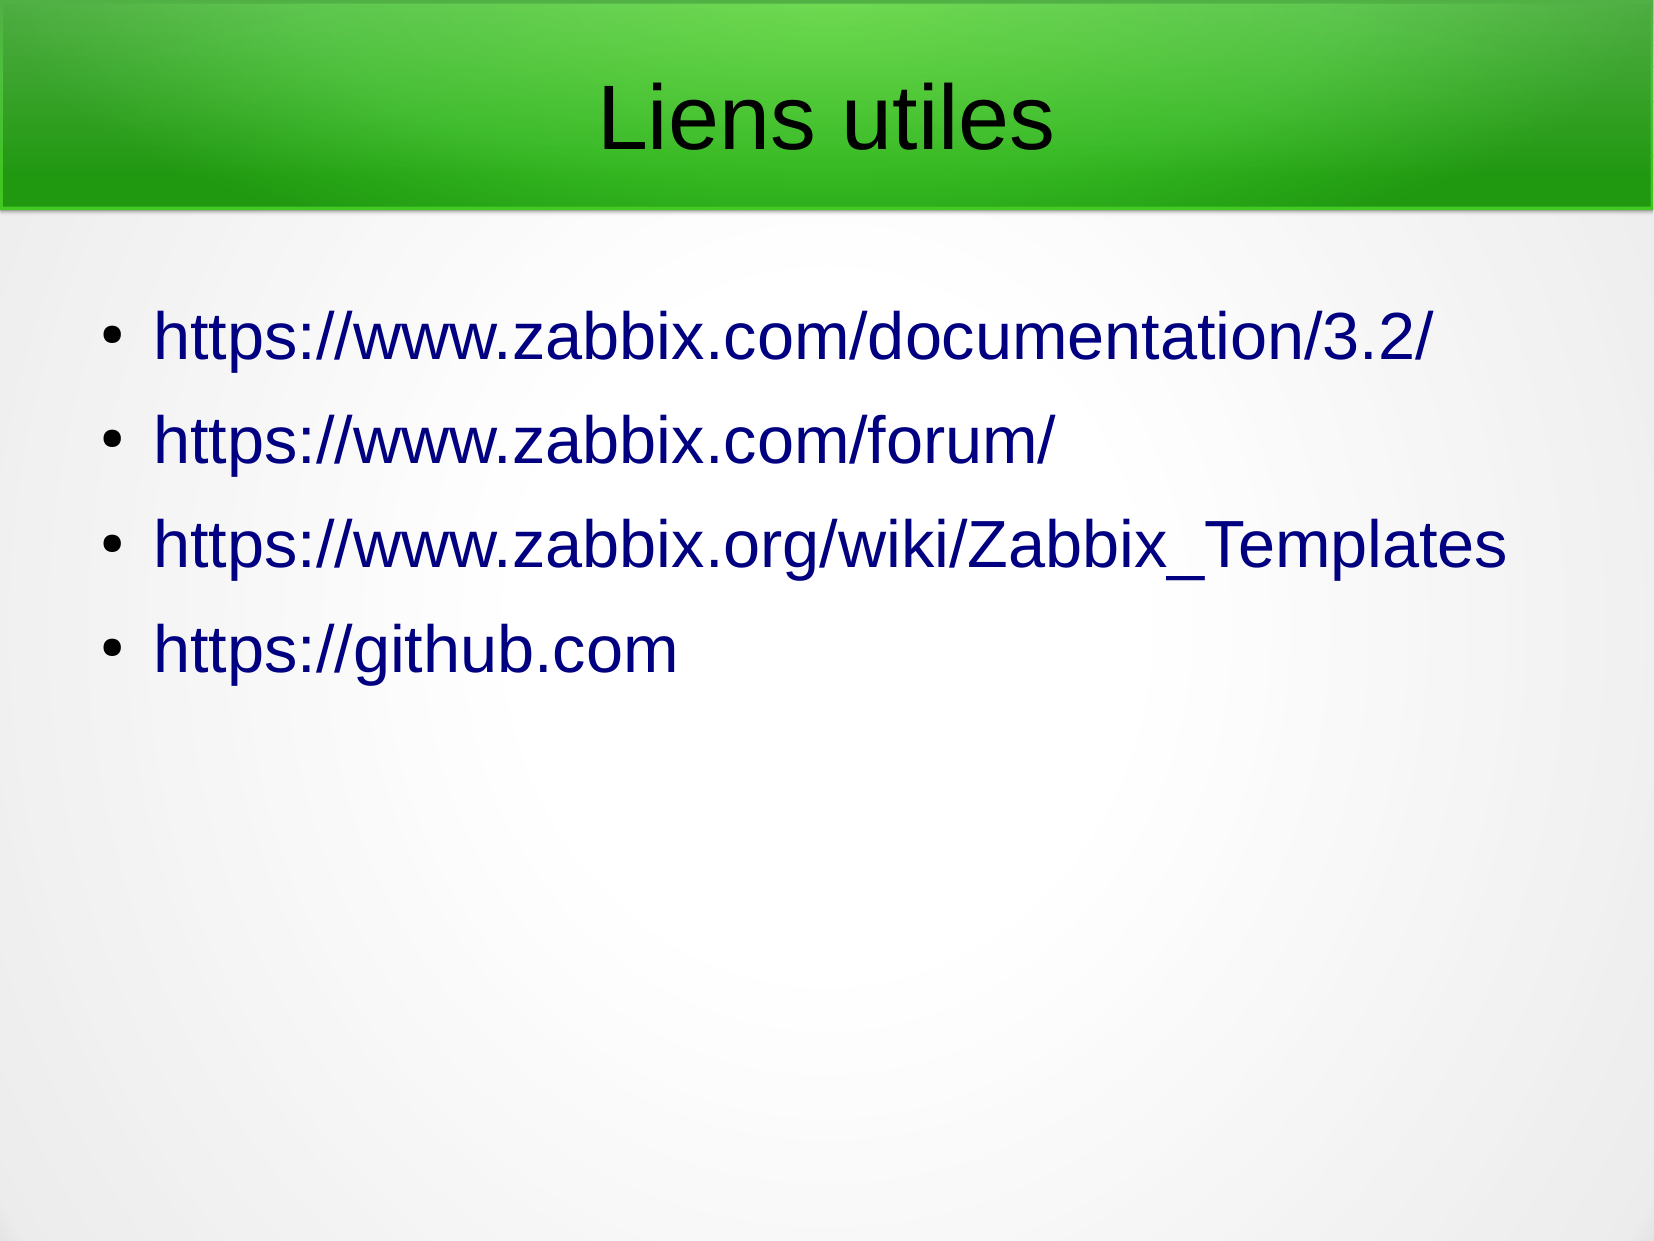

# Liens utiles
https://www.zabbix.com/documentation/3.2/
https://www.zabbix.com/forum/
https://www.zabbix.org/wiki/Zabbix_Templates
https://github.com